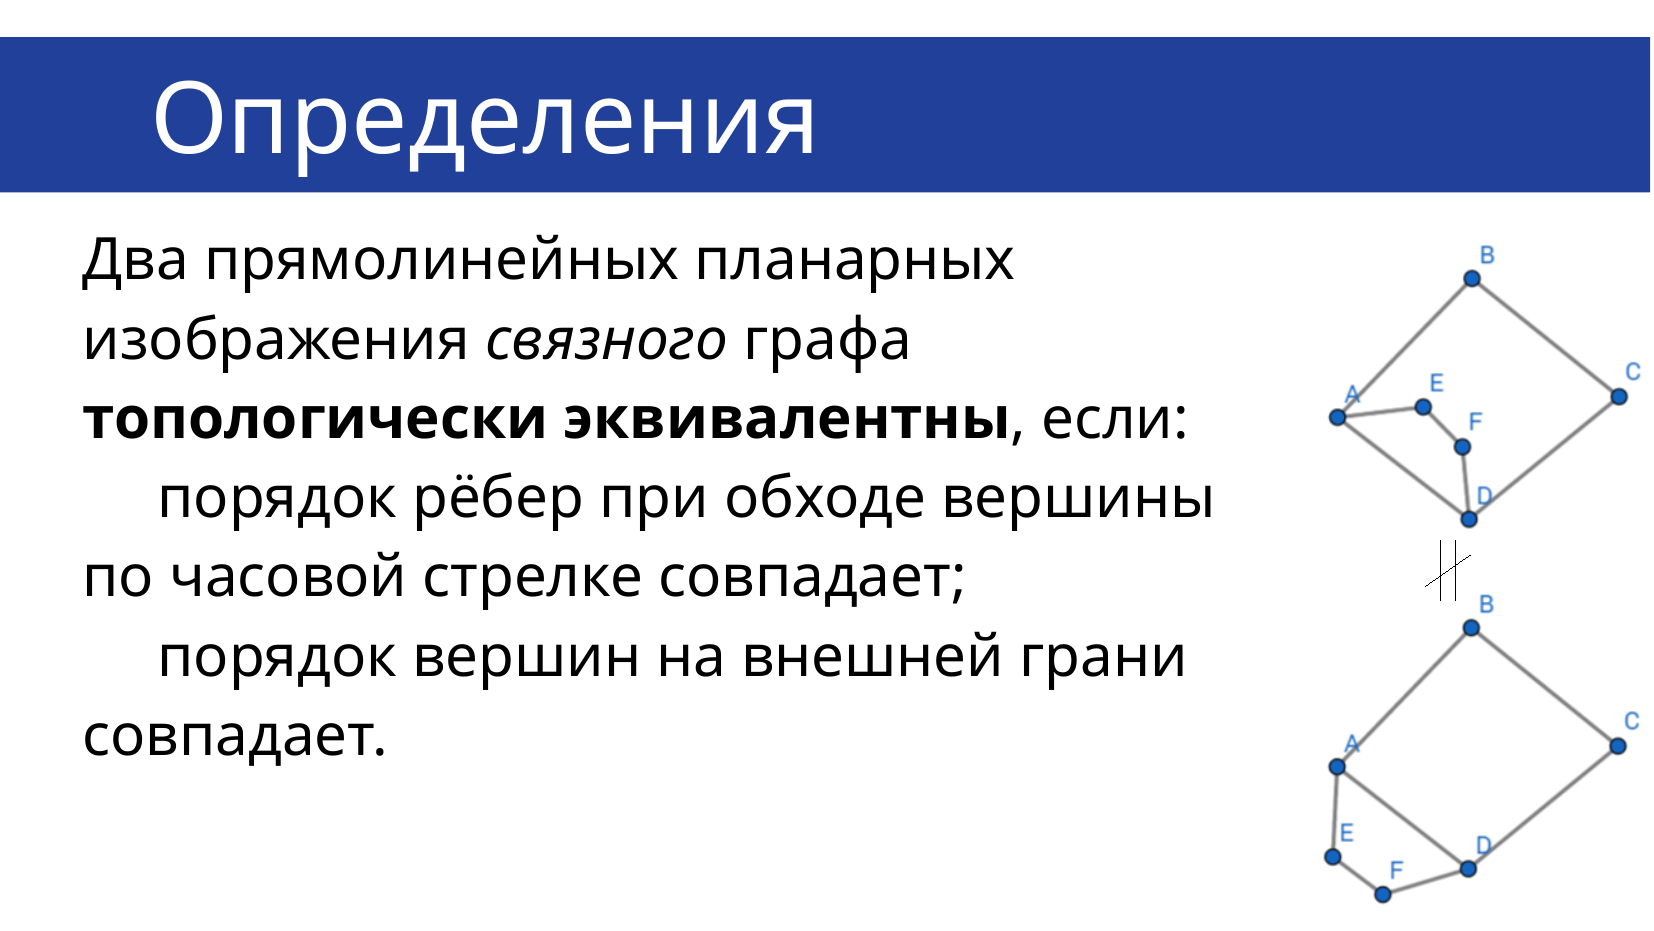

# Определения
Два прямолинейных планарных изображения связного графа топологически эквивалентны, если:
	порядок рёбер при обходе вершины по часовой стрелке совпадает;
	порядок вершин на внешней грани совпадает.